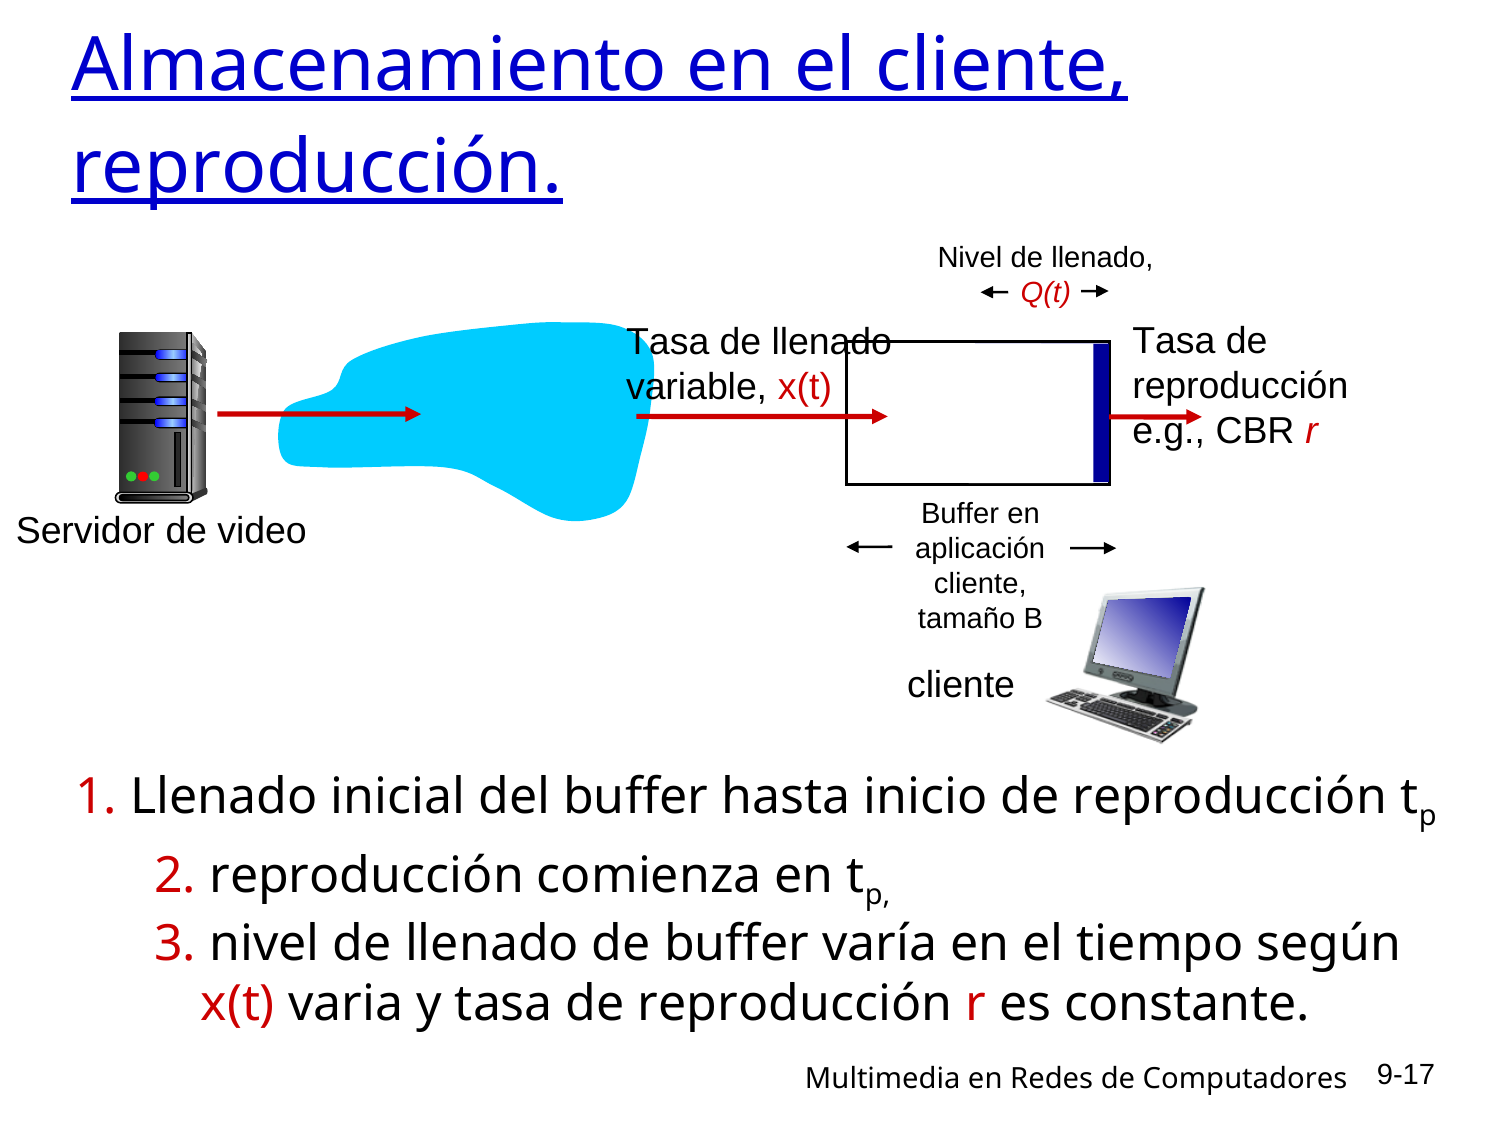

# Almacenamiento en el cliente, reproducción.
Nivel de llenado, Q(t)
Tasa de
reproducción
e.g., CBR r
Tasa de llenado
variable, x(t)
Buffer en aplicación
cliente,
tamaño B
Servidor de video
cliente
1. Llenado inicial del buffer hasta inicio de reproducción tp
2. reproducción comienza en tp,
3. nivel de llenado de buffer varía en el tiempo según x(t) varia y tasa de reproducción r es constante.
17